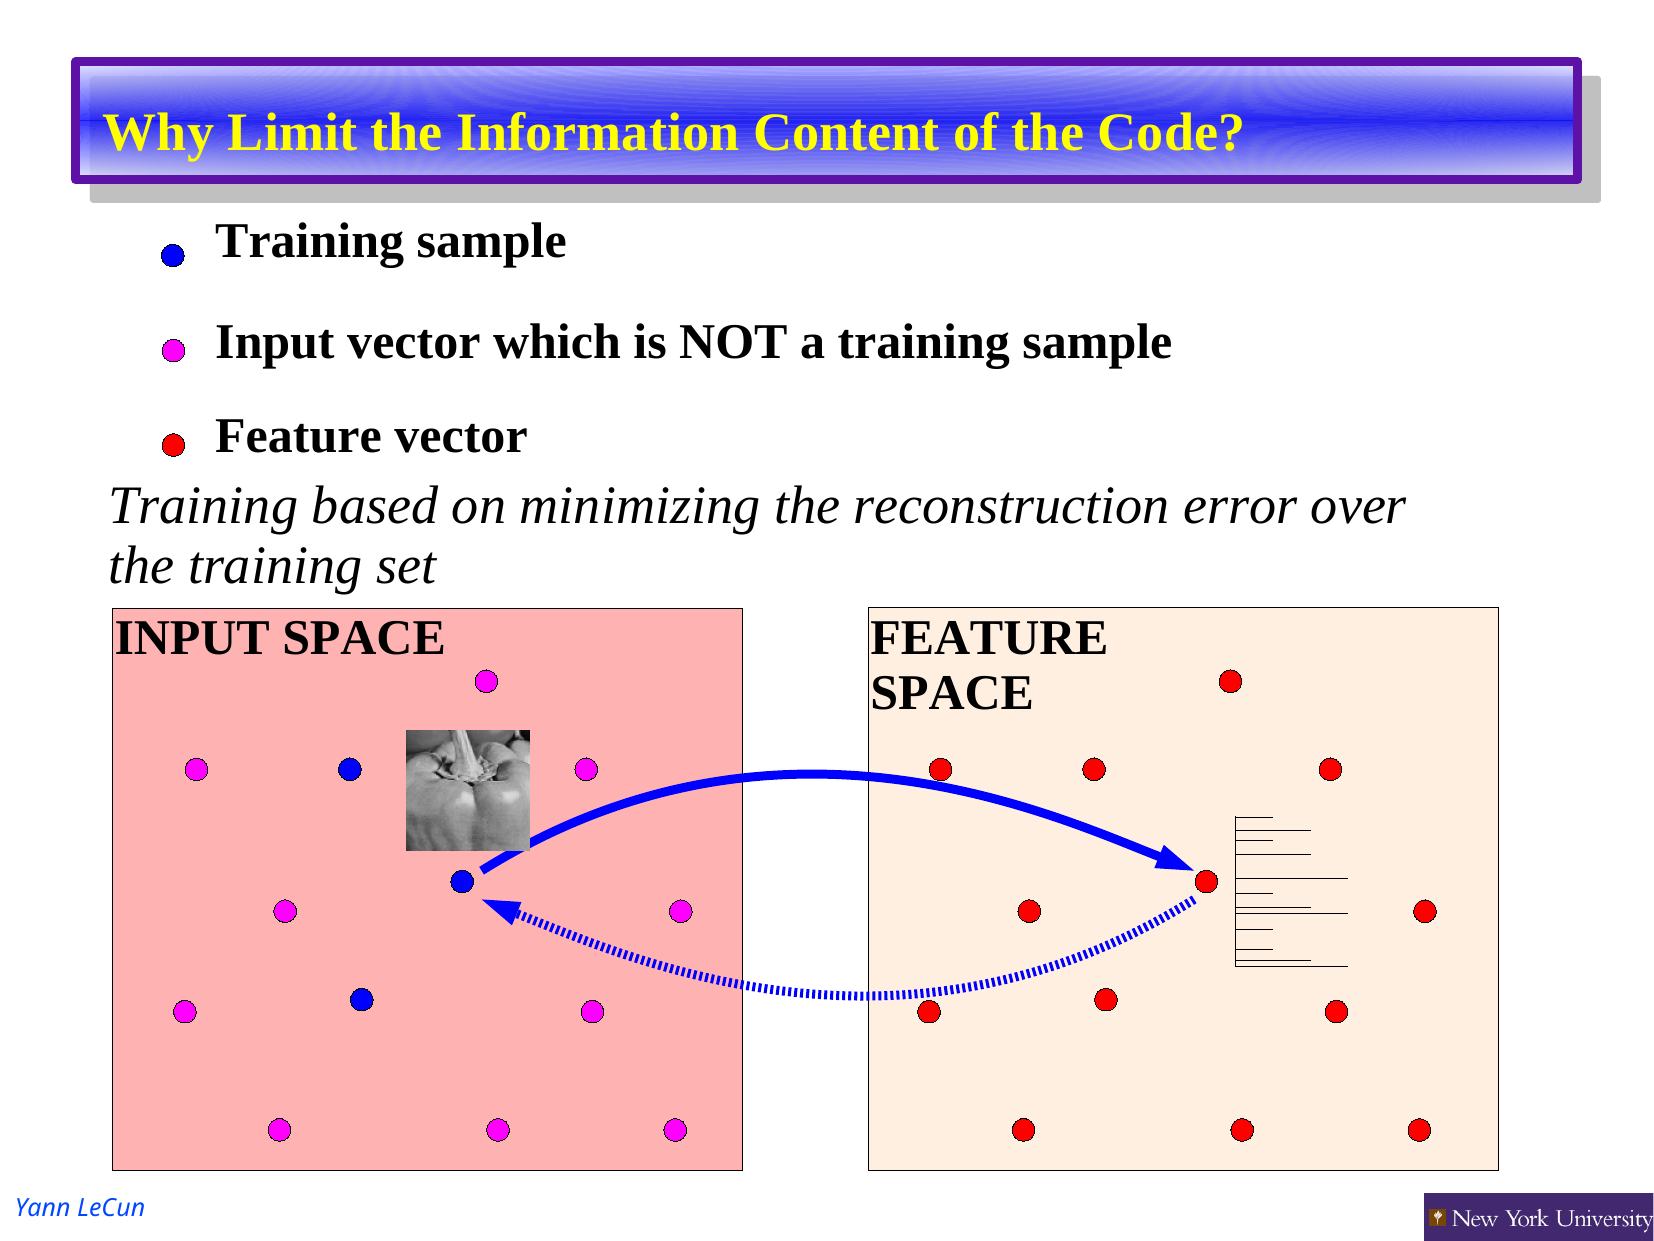

# Why Limit the Information Content of the Code?
Training sample
Input vector which is NOT a training sample
Feature vector
Training based on minimizing the reconstruction error over the training set
FEATURE SPACE
INPUT SPACE